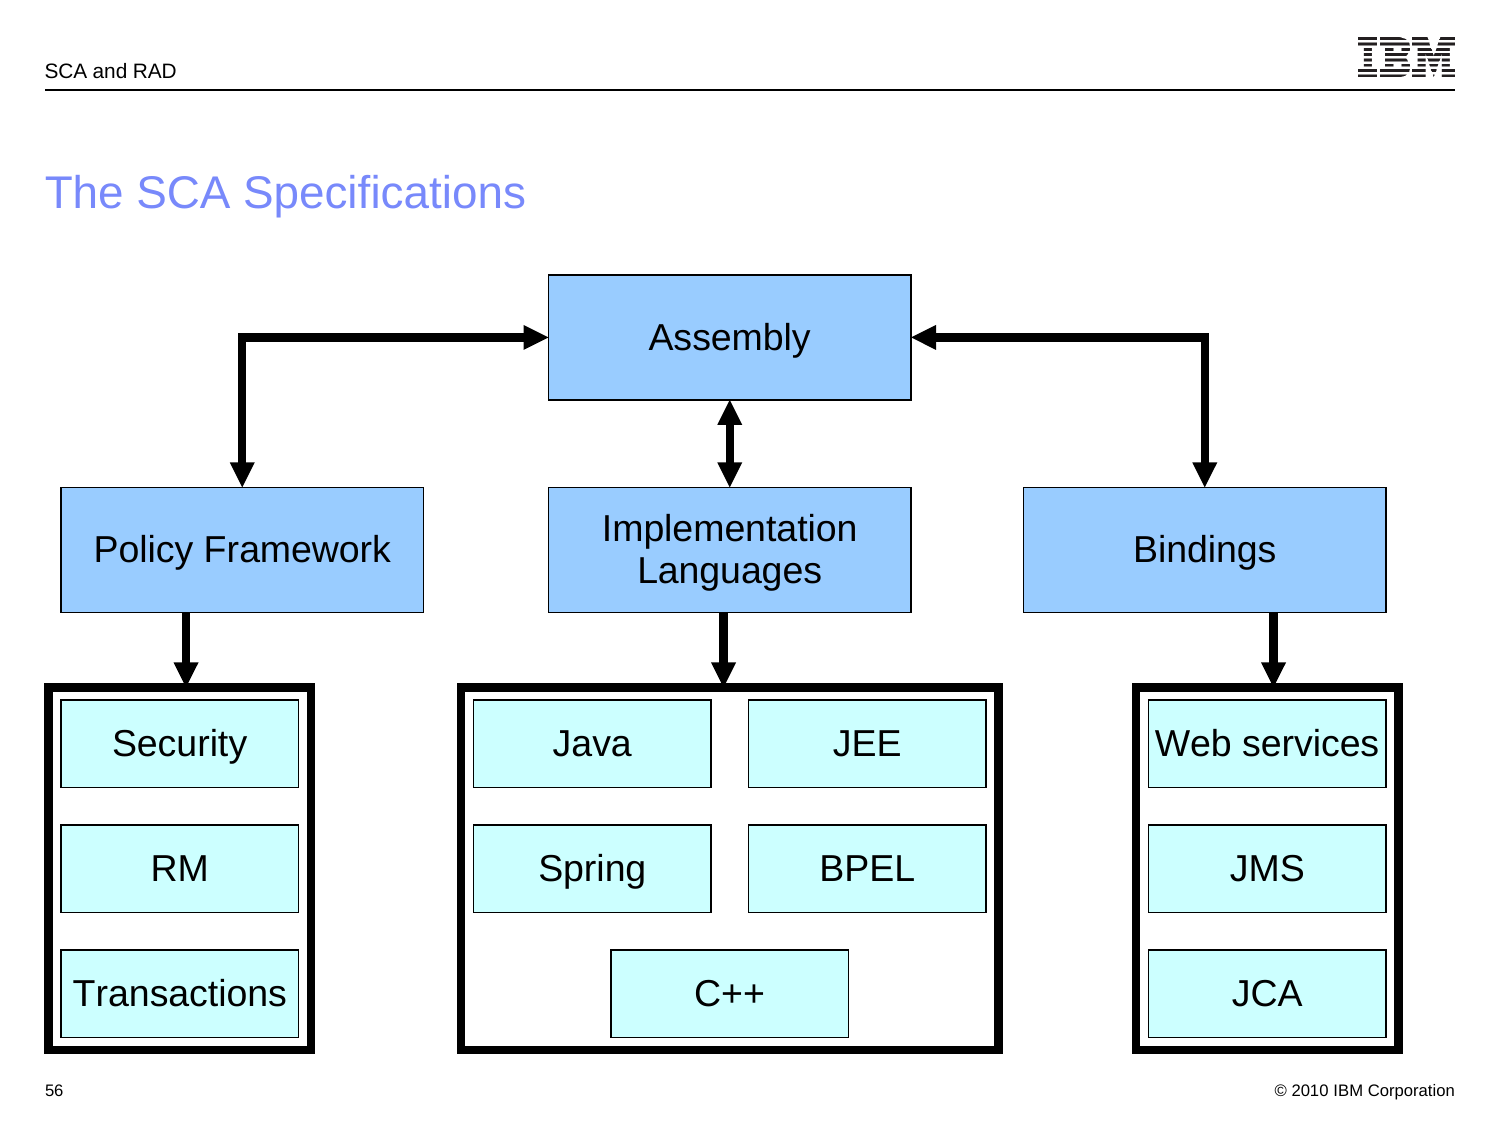

# The SCA Specifications
Assembly
Policy Framework
Implementation
Languages
Bindings
Security
Java
JEE
Web services
RM
Spring
BPEL
JMS
Transactions
C++
JCA
56